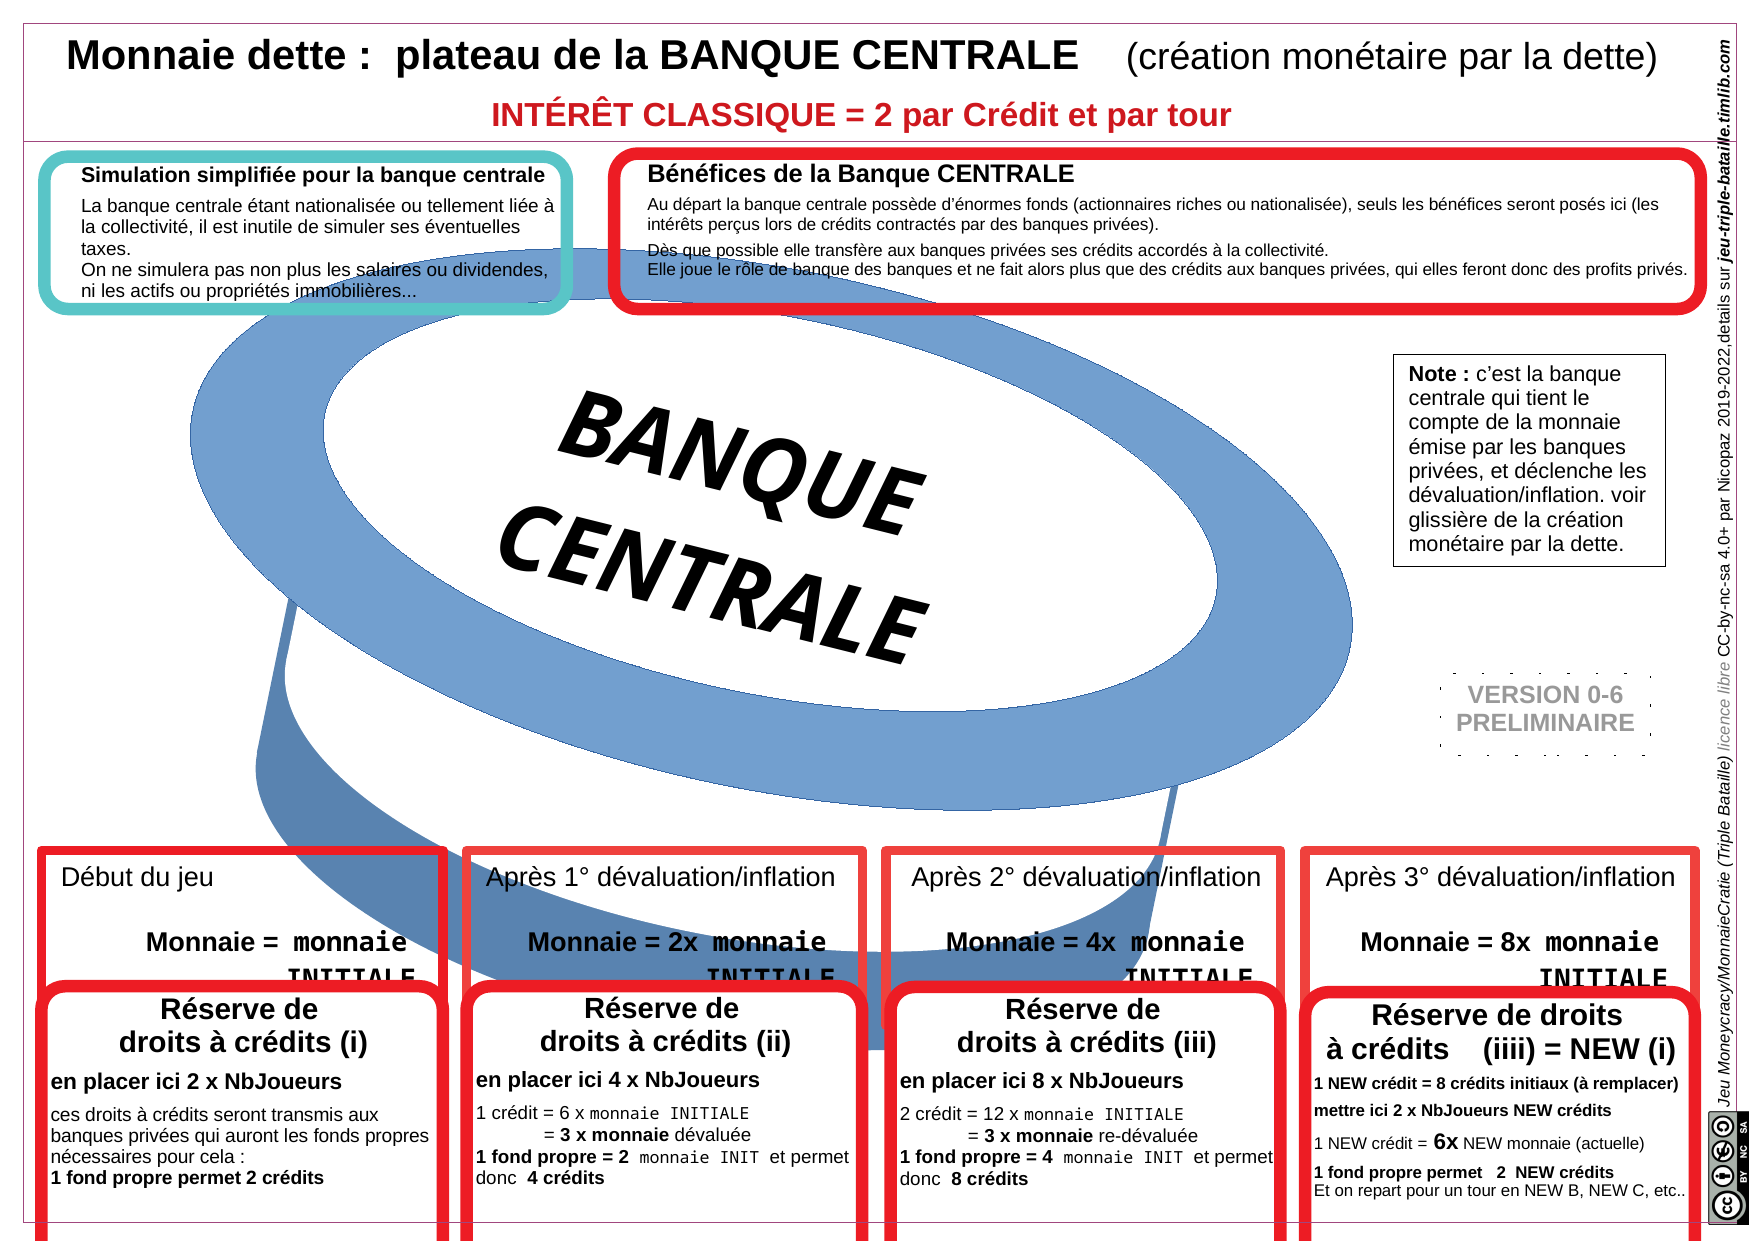

Note : la pile de cartes monnaie sert aussi le tas de la pioche, utilisé pour défausser et remplacer les cartes des batailles.
Monnaie dette : plateau de la BANQUE CENTRALE (création monétaire par la dette)
INTÉRÊT CLASSIQUE = 2 par Crédit et par tour
Salaires et Dividendes du banquier (1/4)
1/4 des intérêts encaissés par la banque sera prélevé par le banquier en tant que salaire (ou dividende des actionnaires).
Bénéfices de la Banque CENTRALE
Au départ la banque centrale possède d’énormes fonds (actionnaires riches ou nationalisée), seuls les bénéfices seront posés ici (les intérêts perçus lors de crédits contractés par des banques privées).
Dès que possible elle transfère aux banques privées ses crédits accordés à la collectivité.
Elle joue le rôle de banque des banques et ne fait alors plus que des crédits aux banques privées, qui elles feront donc des profits privés.
Simulation simplifiée pour la banque centrale
La banque centrale étant nationalisée ou tellement liée à la collectivité, il est inutile de simuler ses éventuelles taxes.
On ne simulera pas non plus les salaires ou dividendes, ni les actifs ou propriétés immobilières...
Note : c’est la banque centrale qui tient le compte de la monnaie émise par les banques privées, et déclenche les dévaluation/inflation. voir glissière de la création monétaire par la dette.
D
BANQUE CENTRALE
Taxes sur la banque (1/8)
1/4, 1/8, ou 0 des intérêts encaissés par la banque peuvent être taxés par la collectivité
(valeur réelle ??)
D
VERSION 0-6 PRELIMINAIRE
Début du jeu
Monnaie = monnaie INITIALE
Après 1° dévaluation/inflation
Monnaie = 2x monnaie INITIALE
Après 2° dévaluation/inflation
Monnaie = 4x monnaie INITIALE
Après 3° dévaluation/inflation
Monnaie = 8x monnaie INITIALE
# Actifs financiers de la banque centrale
ne sont pas simulés…
Réserve de
droits à crédits (i)
en placer ici 2 x NbJoueurs
ces droits à crédits seront transmis aux banques privées qui auront les fonds propres nécessaires pour cela :
1 fond propre permet 2 crédits
Réserve de
droits à crédits (ii)
en placer ici 4 x NbJoueurs
1 crédit = 6 x monnaie INITIALE
 = 3 x monnaie dévaluée
1 fond propre = 2 monnaie INIT et permet donc 4 crédits
Réserve de
droits à crédits (iii)
en placer ici 8 x NbJoueurs
2 crédit = 12 x monnaie INITIALE
 = 3 x monnaie re-dévaluée
1 fond propre = 4 monnaie INIT et permet donc 8 crédits
Réserve de droits
à crédits (iiii) = NEW (i)
1 NEW crédit = 8 crédits initiaux (à remplacer)
mettre ici 2 x NbJoueurs NEW crédits
1 NEW crédit = 6x NEW monnaie (actuelle)
1 fond propre permet 2 NEW crédits
Et on repart pour un tour en NEW B, NEW C, etc..
Chapeau du néant monétaire
crédits auprès de la banque des banques (avec intérêts)
1 carte crédit permettant d’ajouter 6 cartes monnaie aux fonds propres de la banque si nécessaire. La banque paiera alors des intérêts et remboursera ces crédits dès que possible.
Pile des crédits jamais remboursés
provenant des faillites. Si trop nombreux.. pas de problème, les états renflouent..